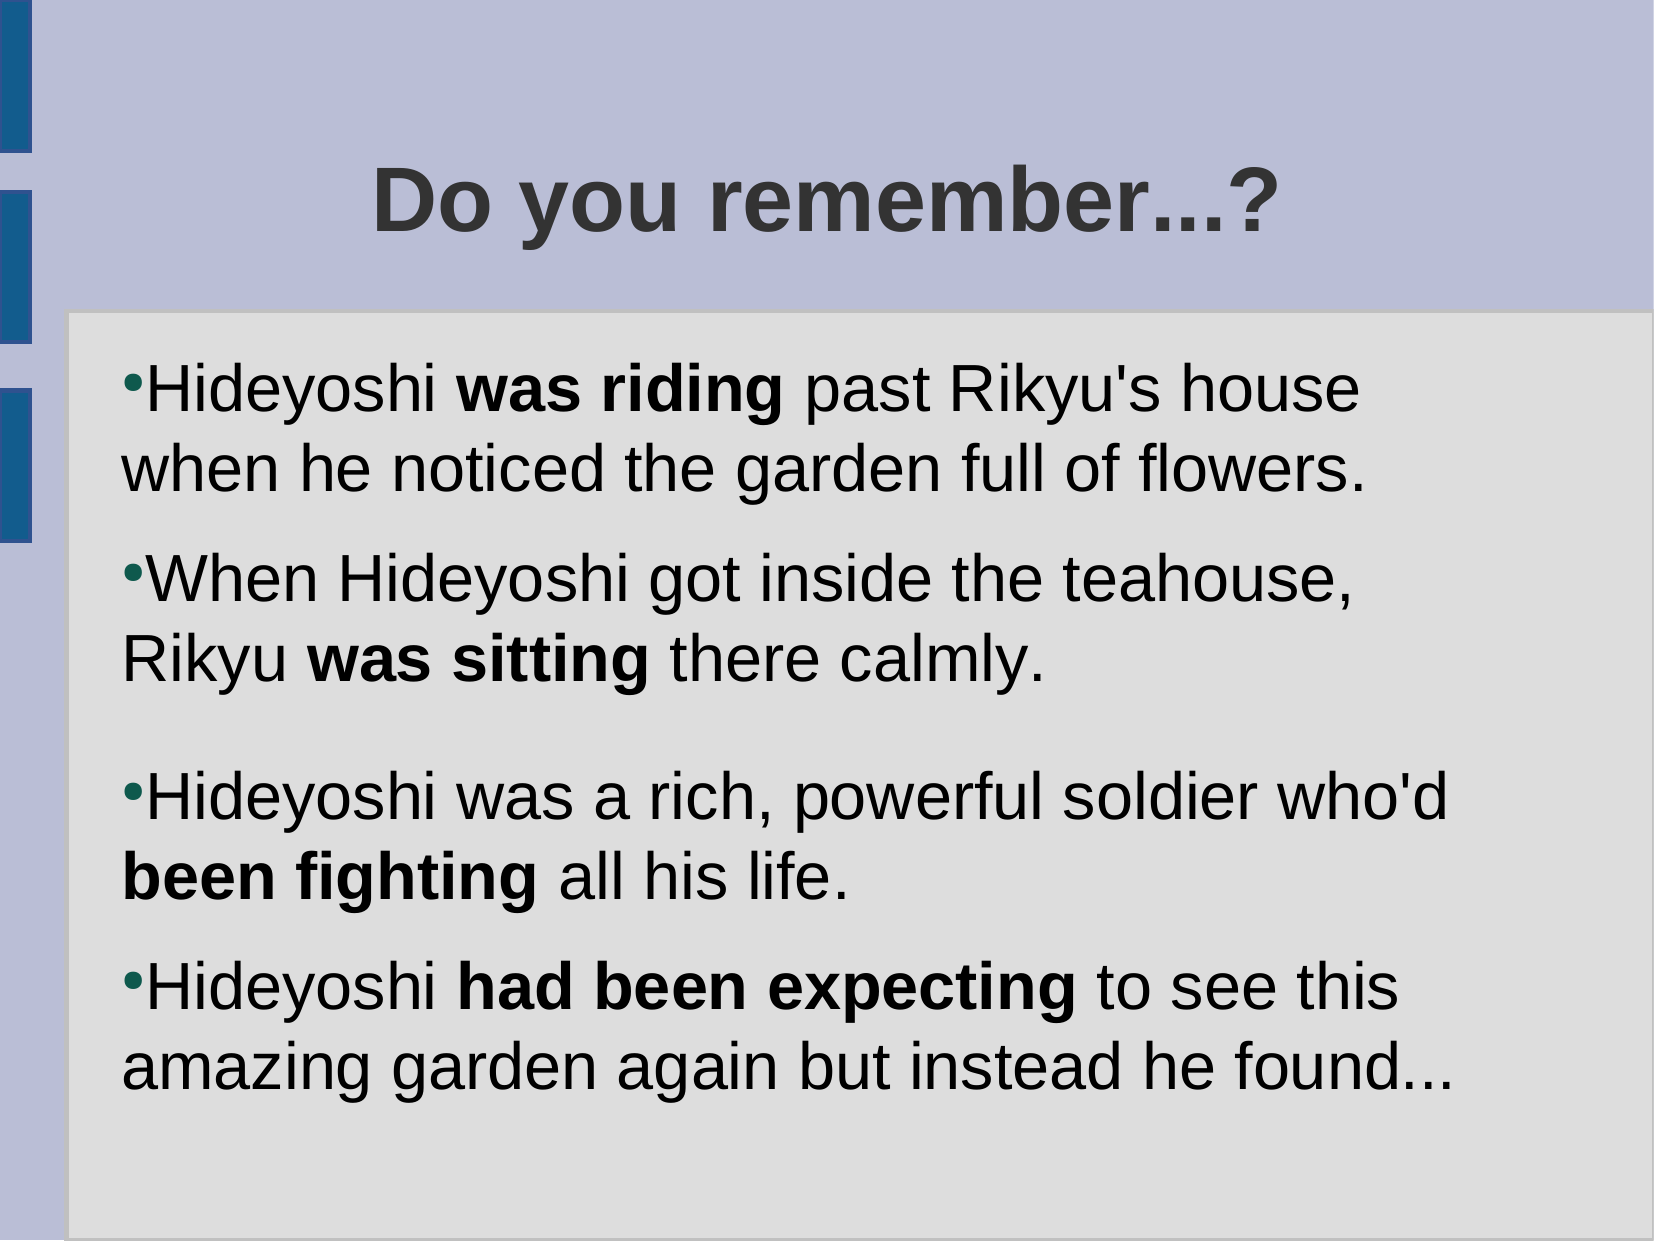

# Do you remember...?
Hideyoshi was riding past Rikyu's house when he noticed the garden full of flowers.
When Hideyoshi got inside the teahouse, Rikyu was sitting there calmly.
Hideyoshi was a rich, powerful soldier who'd been fighting all his life.
Hideyoshi had been expecting to see this amazing garden again but instead he found...